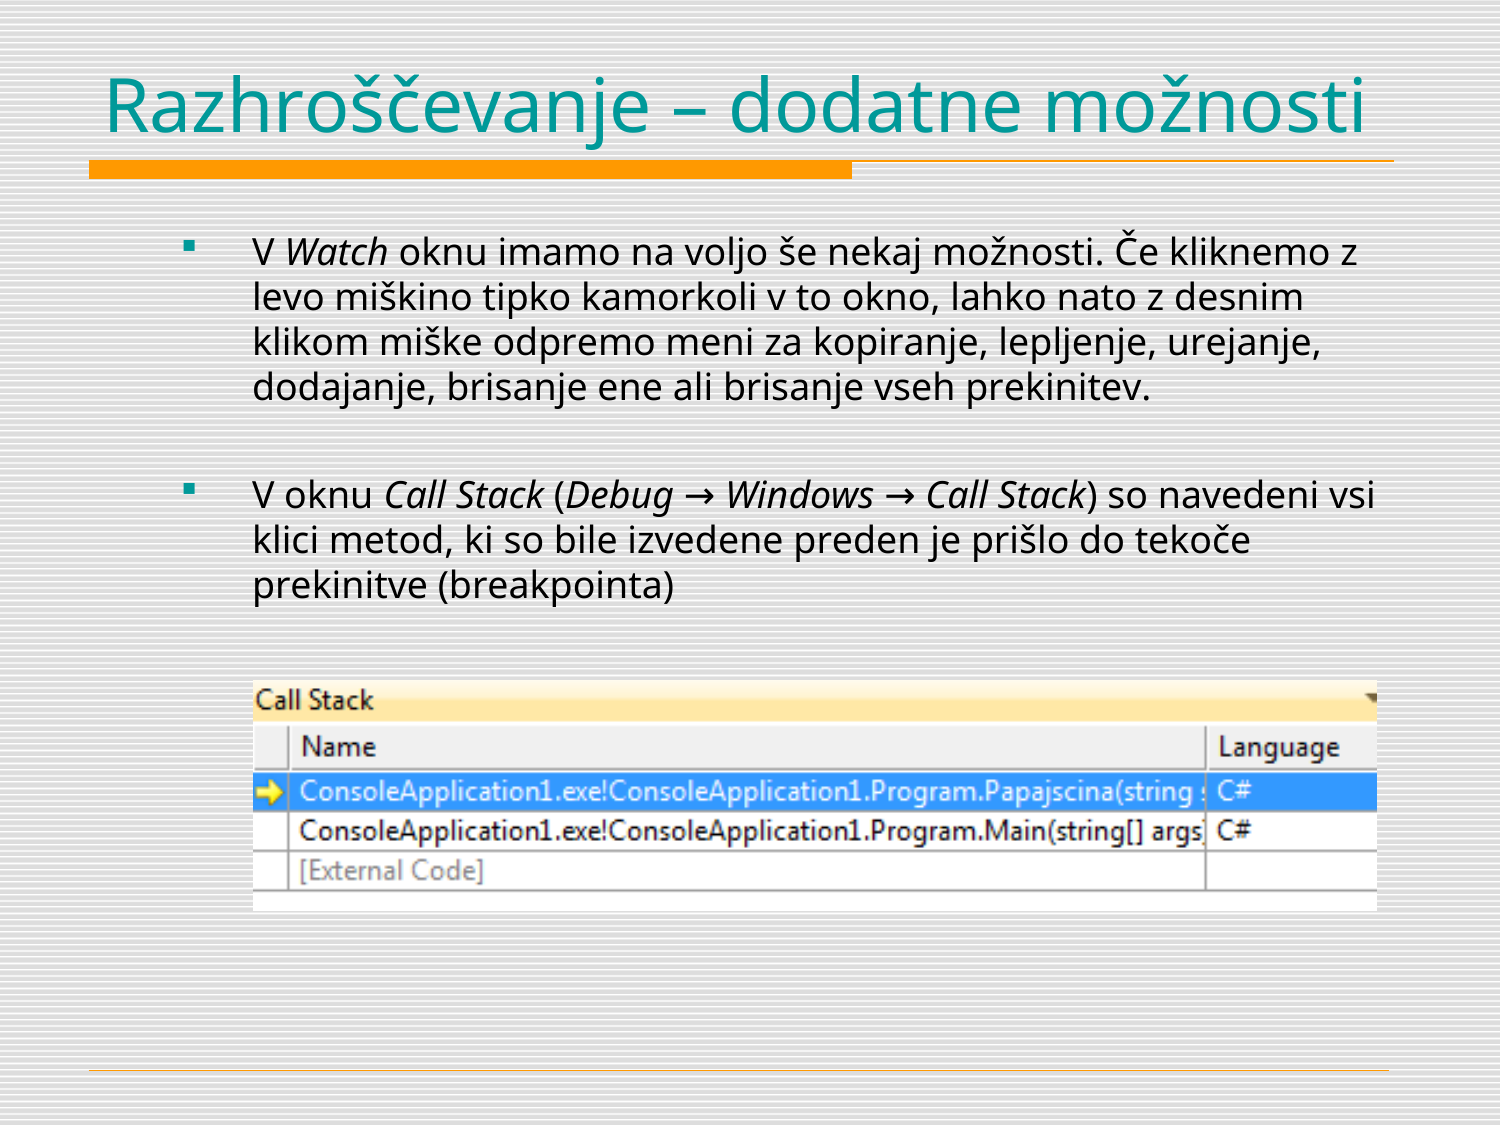

# Razhroščevanje – dodatne možnosti
V Watch oknu imamo na voljo še nekaj možnosti. Če kliknemo z levo miškino tipko kamorkoli v to okno, lahko nato z desnim klikom miške odpremo meni za kopiranje, lepljenje, urejanje, dodajanje, brisanje ene ali brisanje vseh prekinitev.
V oknu Call Stack (Debug → Windows → Call Stack) so navedeni vsi klici metod, ki so bile izvedene preden je prišlo do tekoče prekinitve (breakpointa)